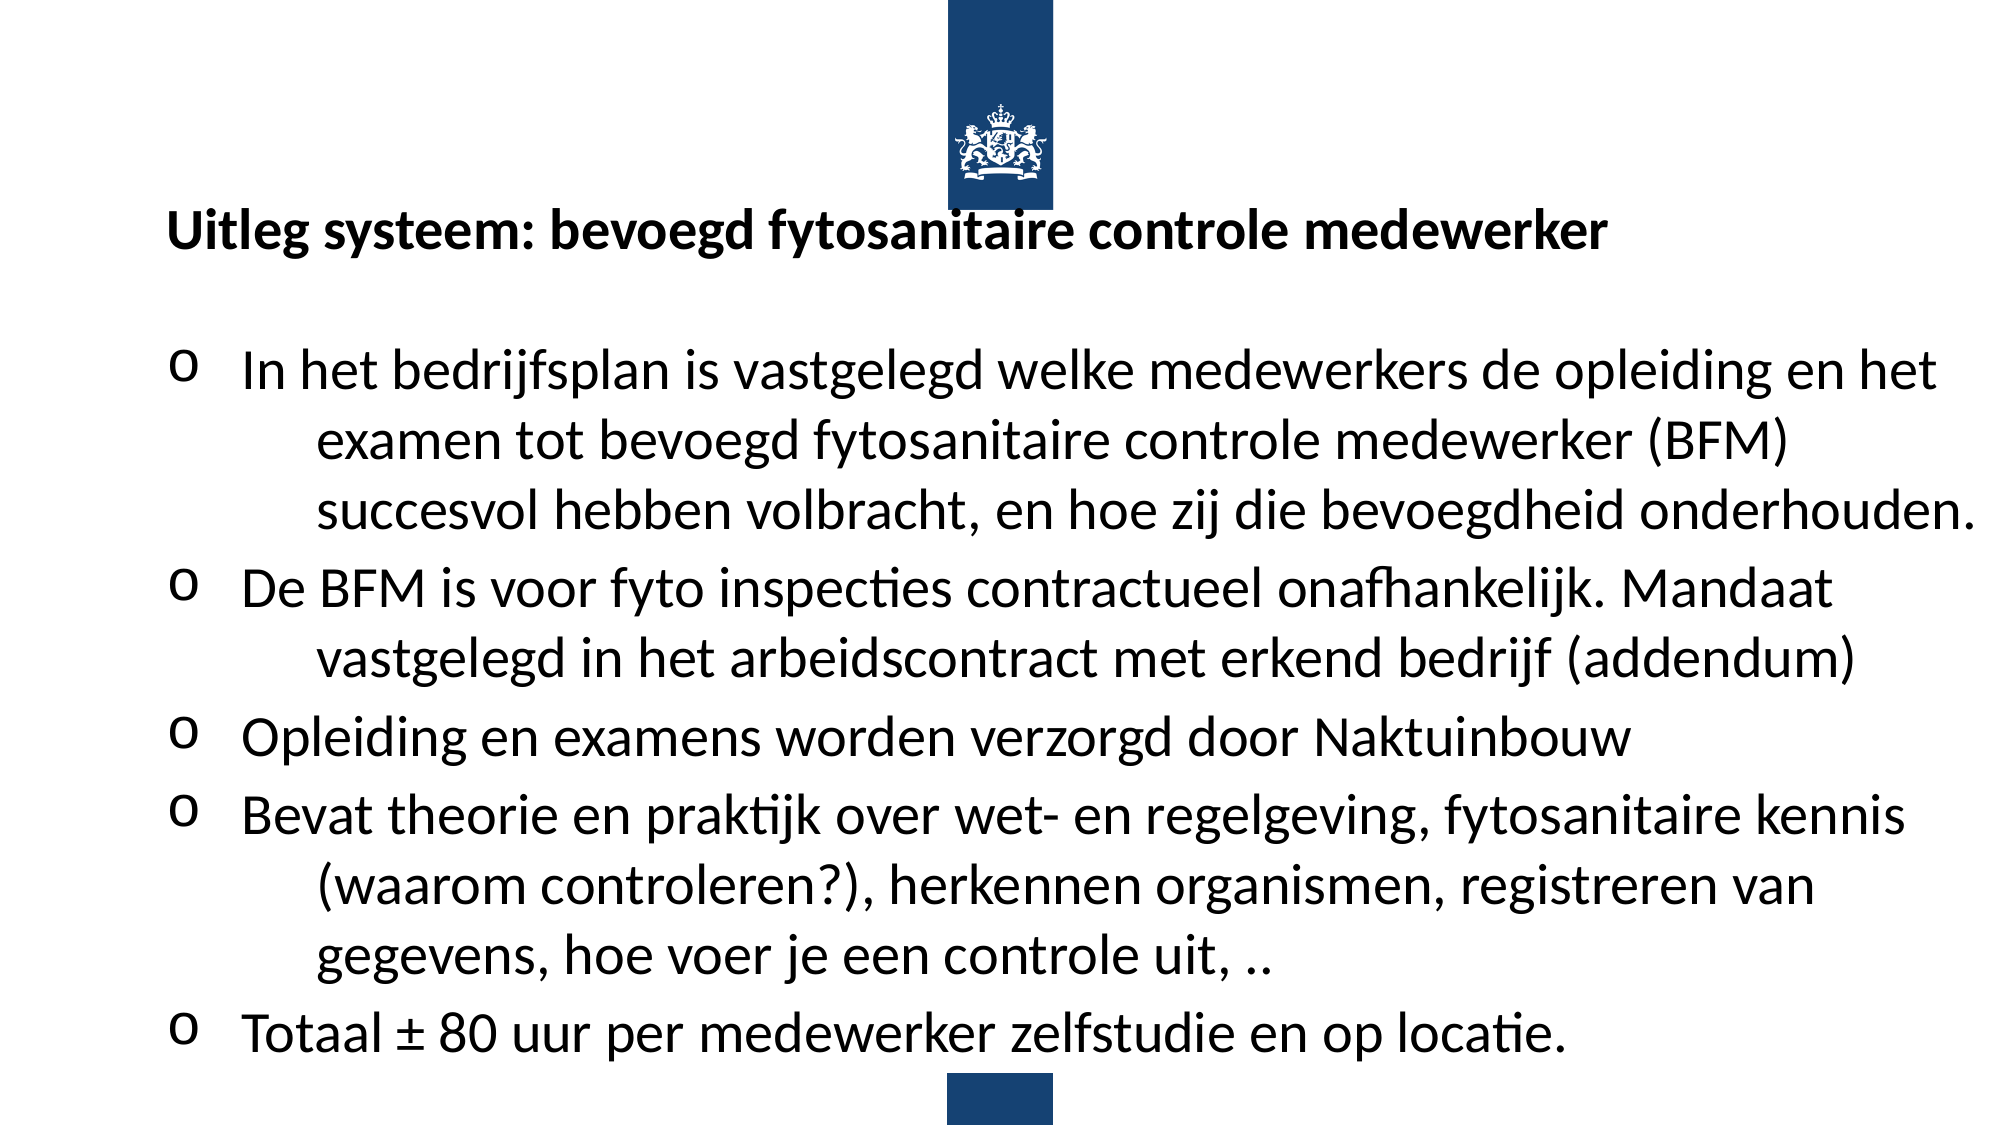

Uitleg systeem: bevoegd fytosanitaire controle medewerker
In het bedrijfsplan is vastgelegd welke medewerkers de opleiding en het examen tot bevoegd fytosanitaire controle medewerker (BFM) succesvol hebben volbracht, en hoe zij die bevoegdheid onderhouden.
De BFM is voor fyto inspecties contractueel onafhankelijk. Mandaat vastgelegd in het arbeidscontract met erkend bedrijf (addendum)
Opleiding en examens worden verzorgd door Naktuinbouw
Bevat theorie en praktijk over wet- en regelgeving, fytosanitaire kennis (waarom controleren?), herkennen organismen, registreren van gegevens, hoe voer je een controle uit, ..
Totaal ± 80 uur per medewerker zelfstudie en op locatie.
#